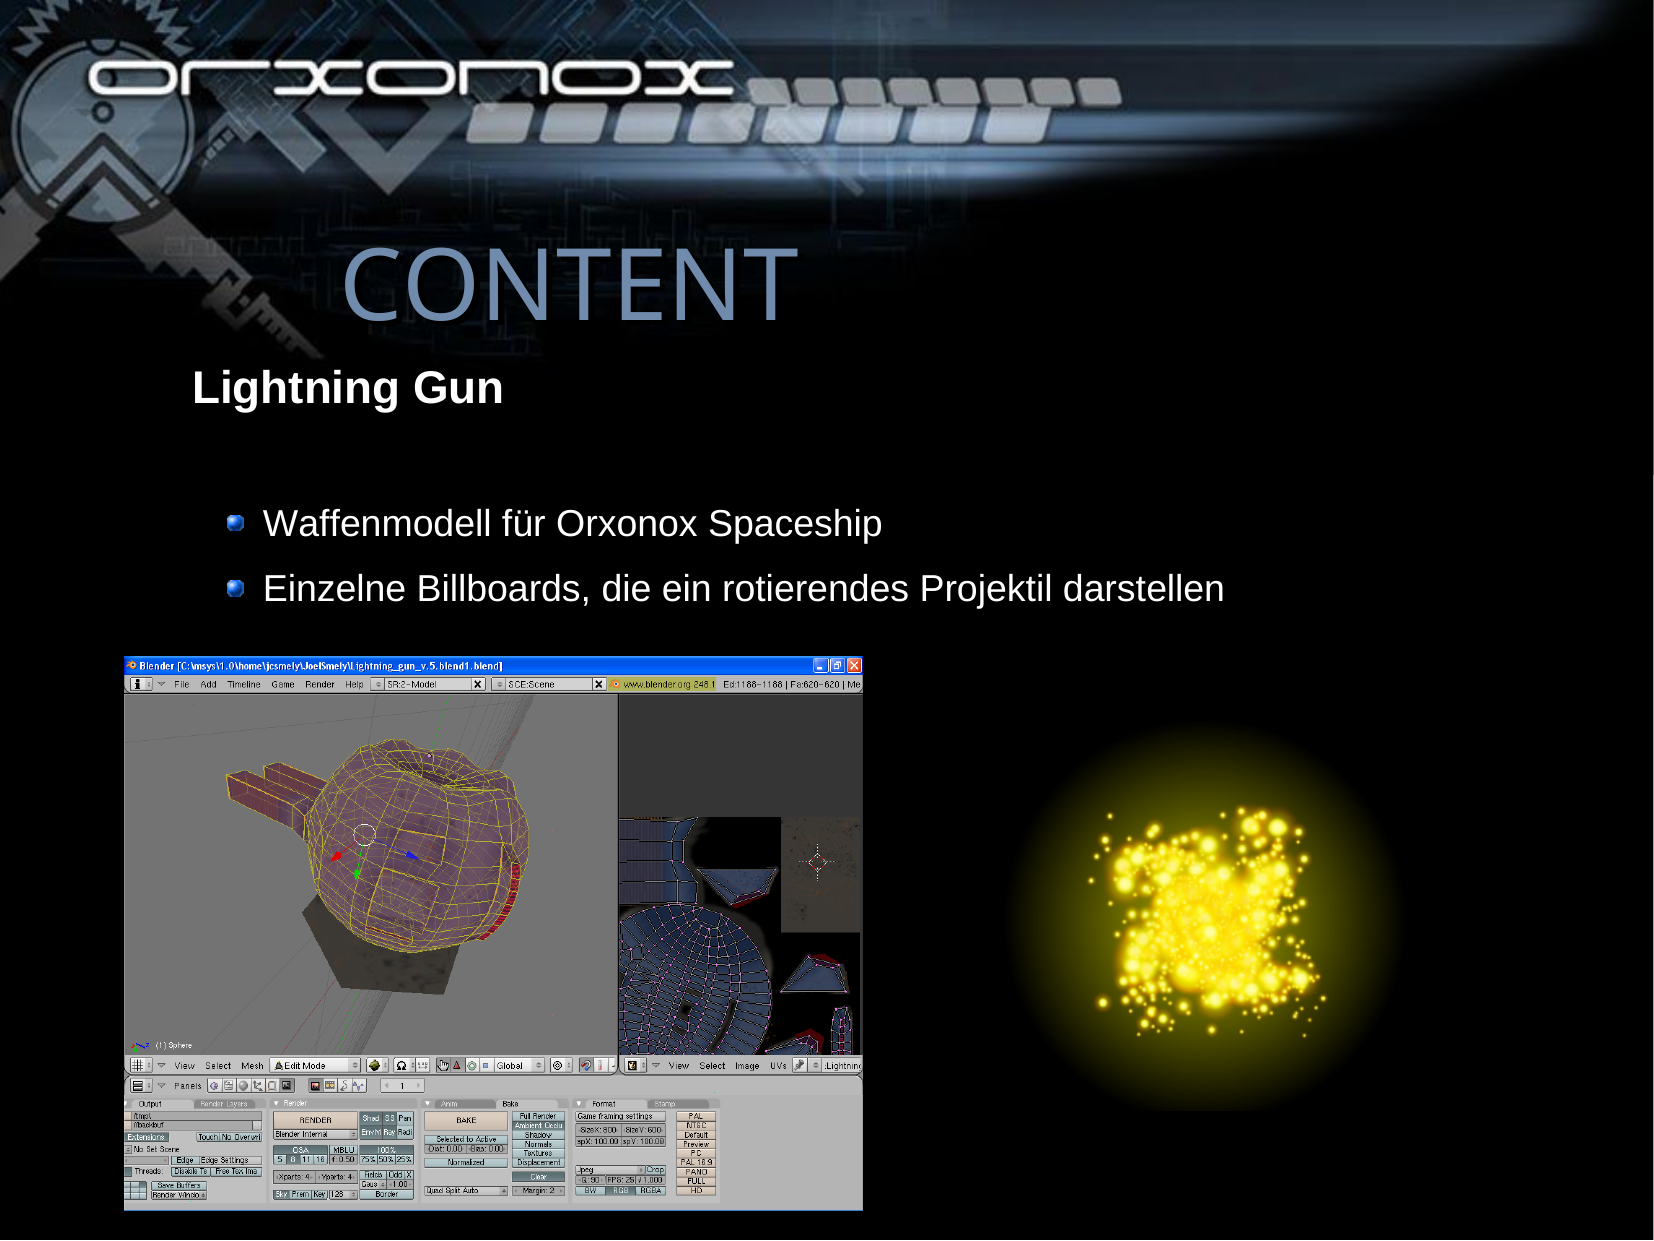

CONTENT
Lightning Gun
Waffenmodell für Orxonox Spaceship
Einzelne Billboards, die ein rotierendes Projektil darstellen